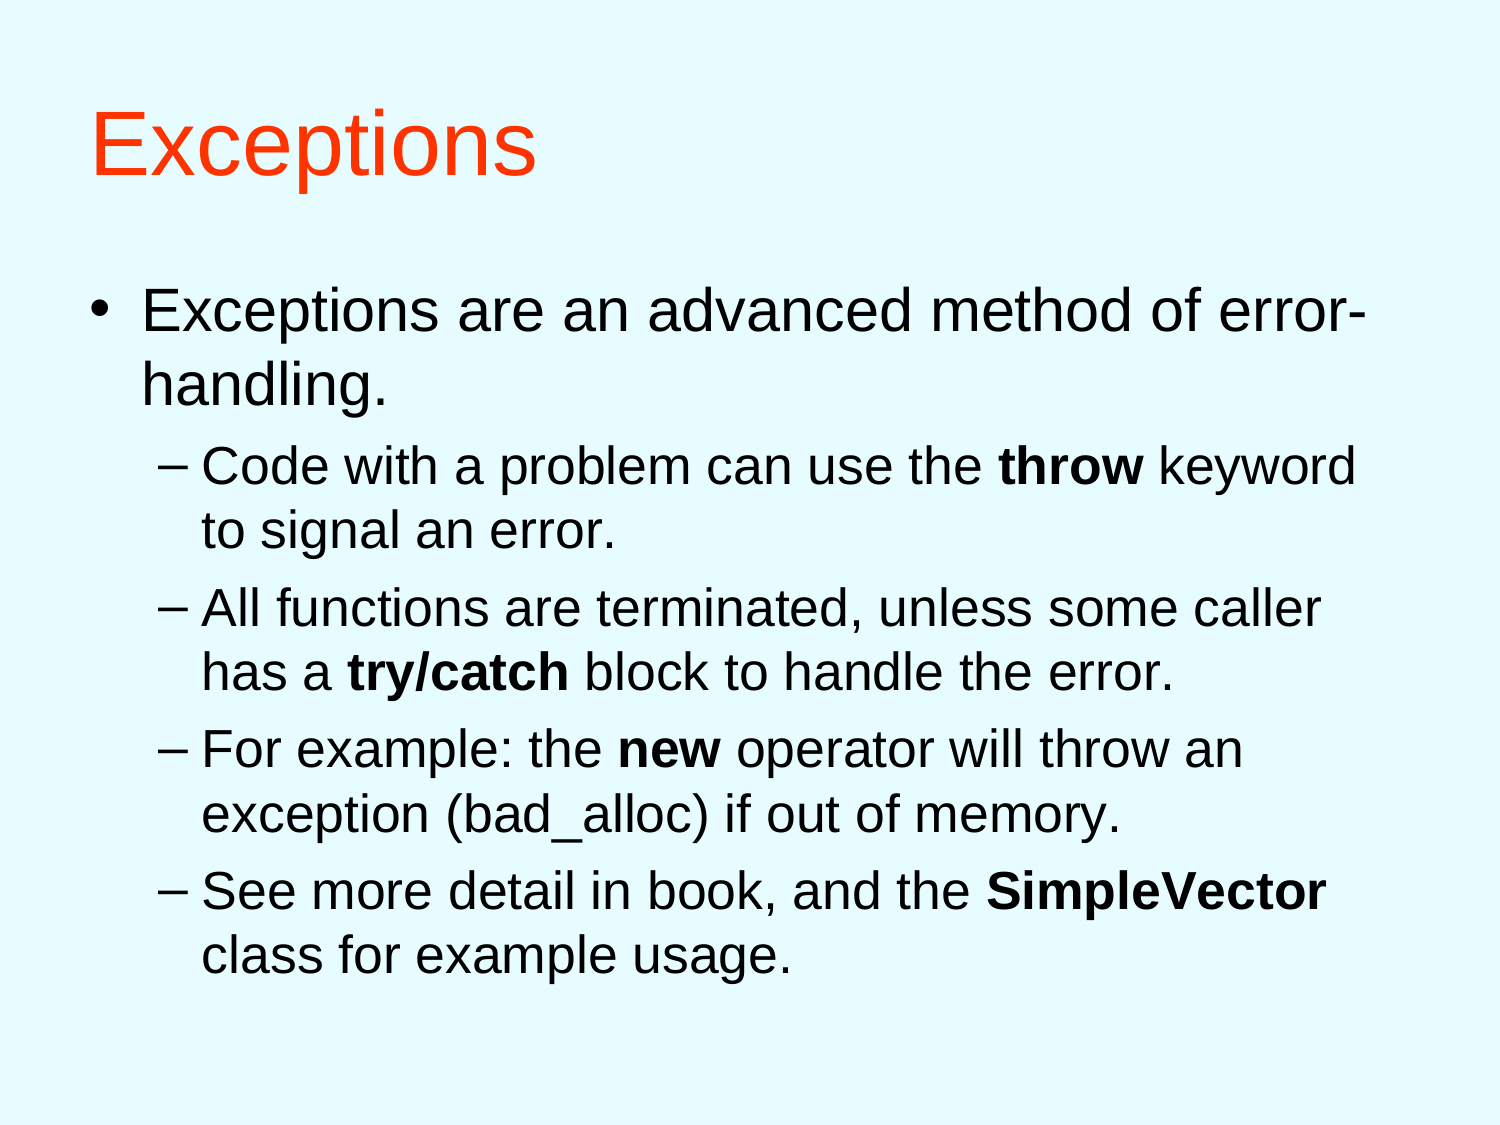

# Exceptions
Exceptions are an advanced method of error-handling.
Code with a problem can use the throw keyword to signal an error.
All functions are terminated, unless some caller has a try/catch block to handle the error.
For example: the new operator will throw an exception (bad_alloc) if out of memory.
See more detail in book, and the SimpleVector class for example usage.